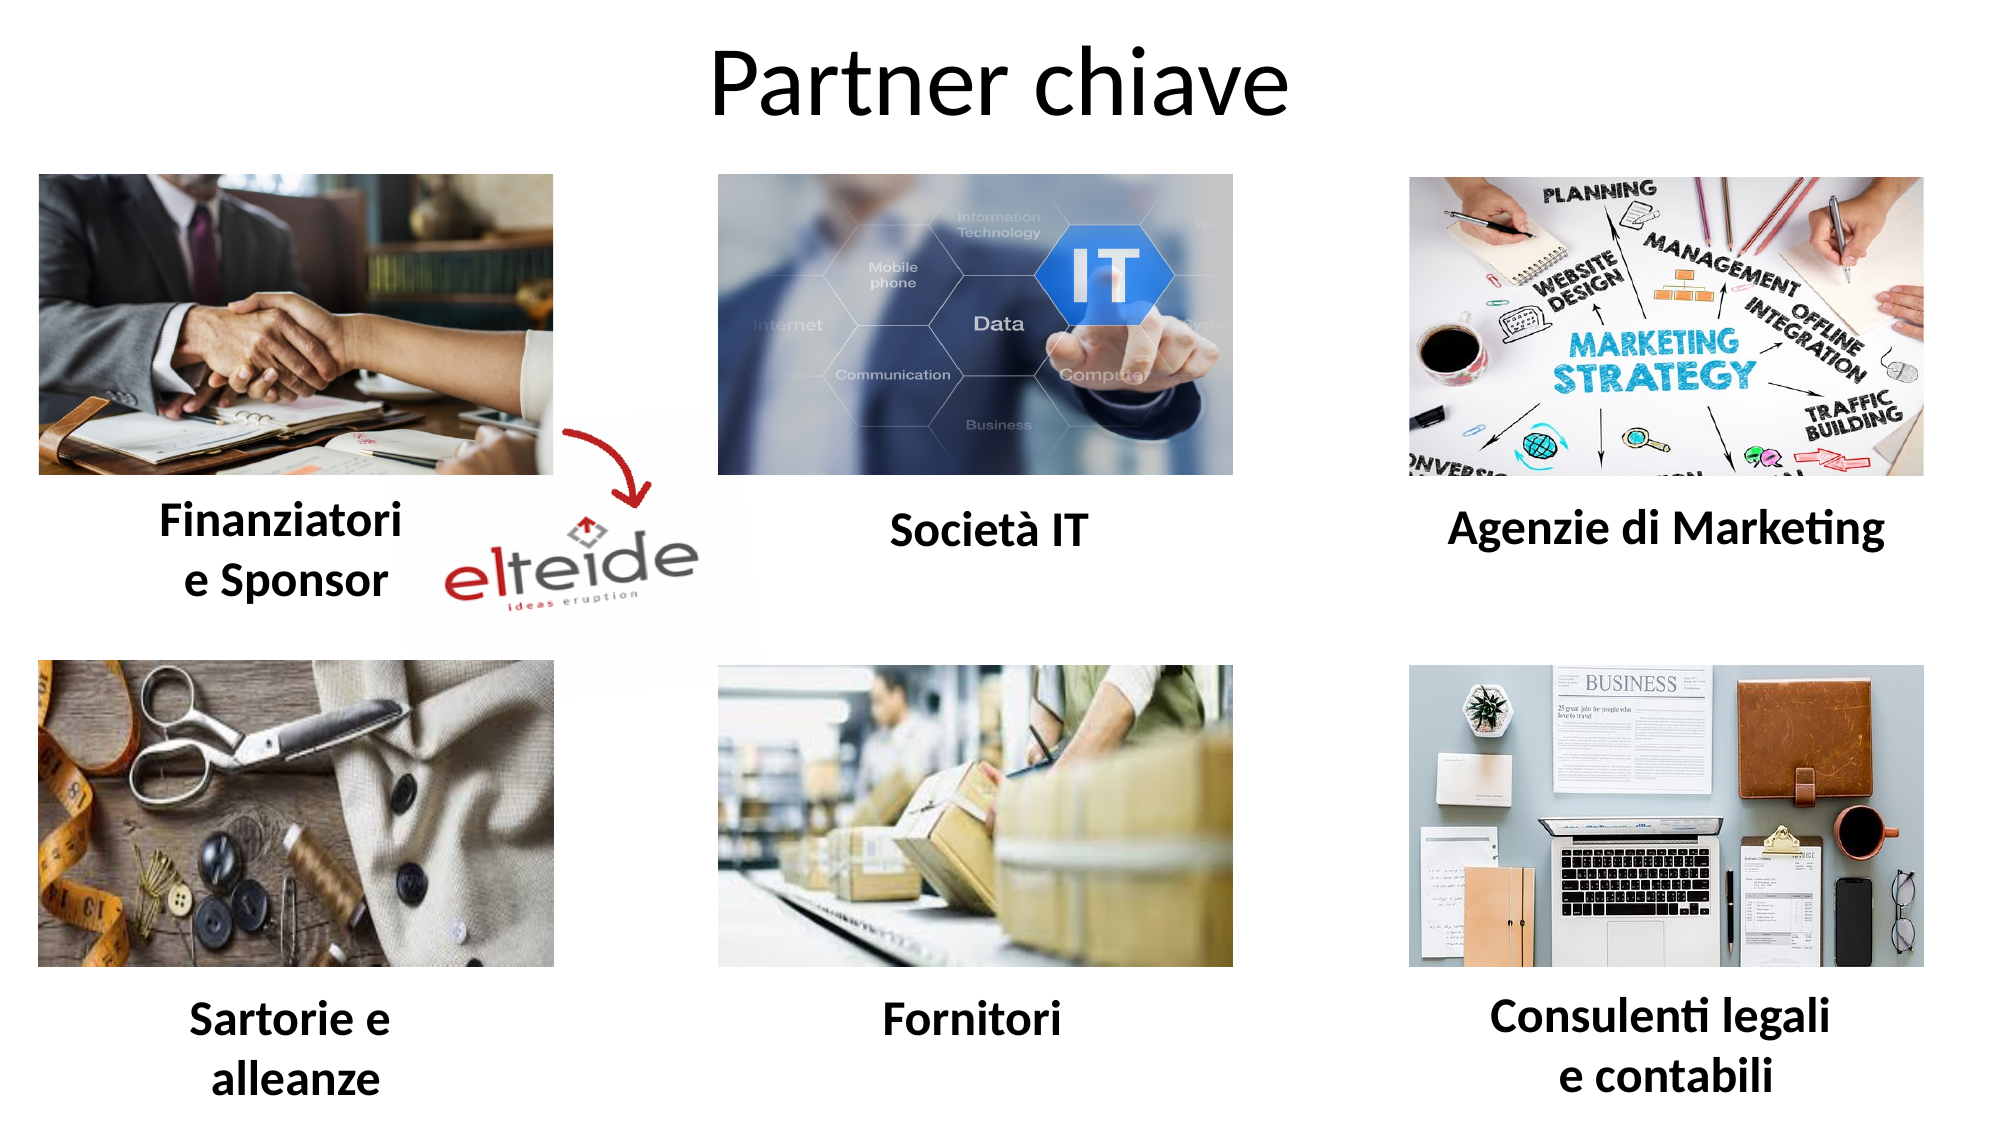

Partner chiave
Finanziatori
e Sponsor
Agenzie di Marketing
Società IT
Consulenti legali
e contabili
Sartorie e alleanze
Fornitori